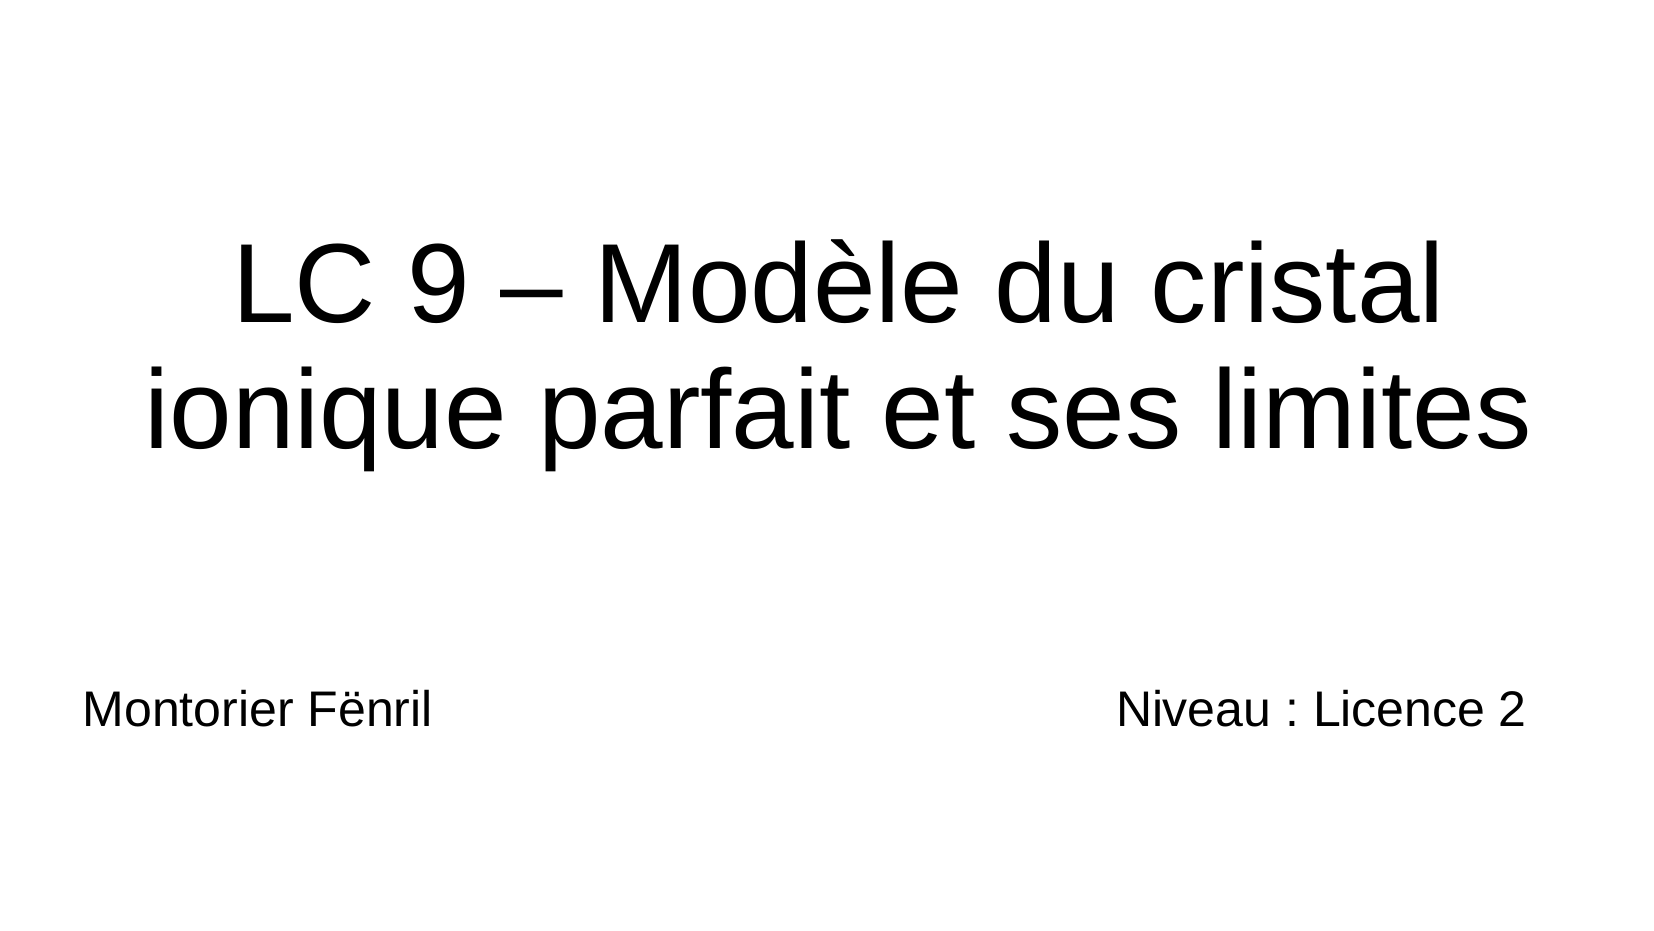

# LC 9 – Modèle du cristal ionique parfait et ses limites
Montorier Fënril										Niveau : Licence 2